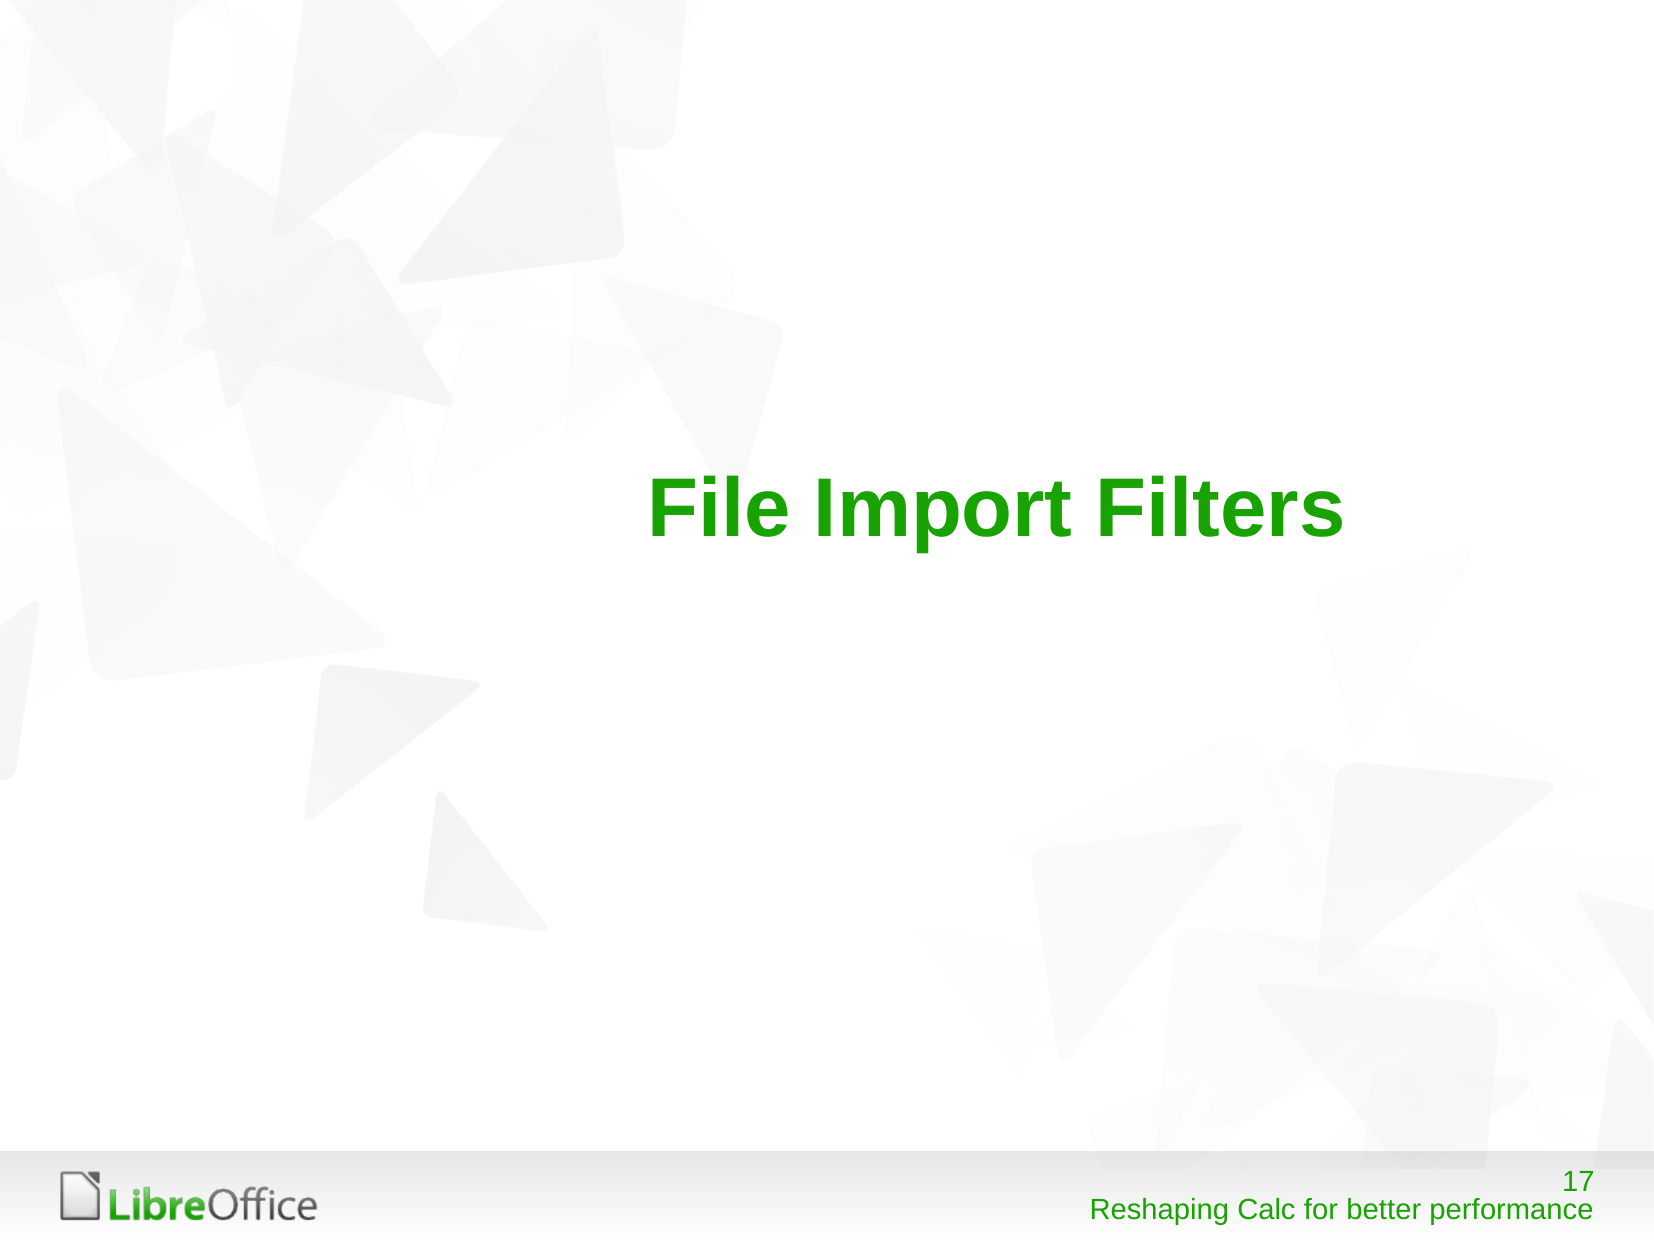

# File Import Filters
17
Reshaping Calc for better performance